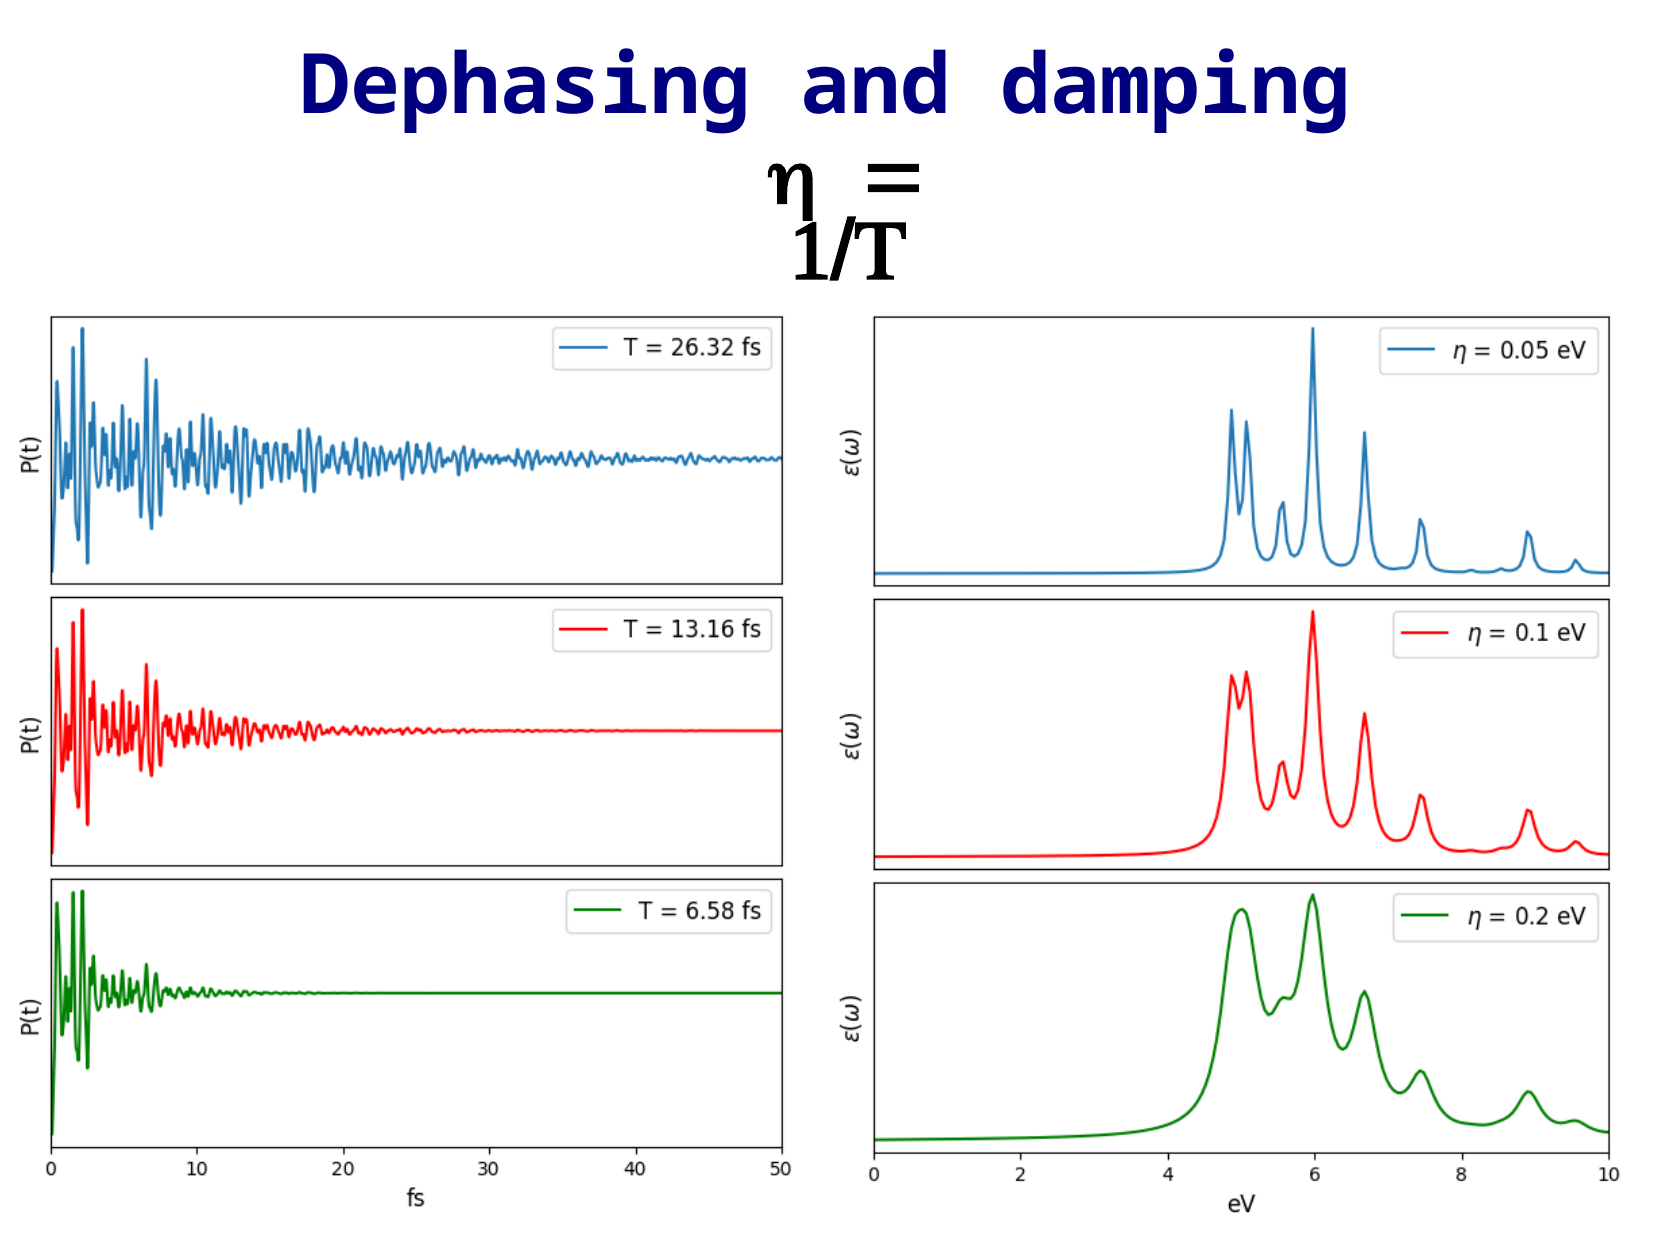

# Dephasing and damping
h = 1/T